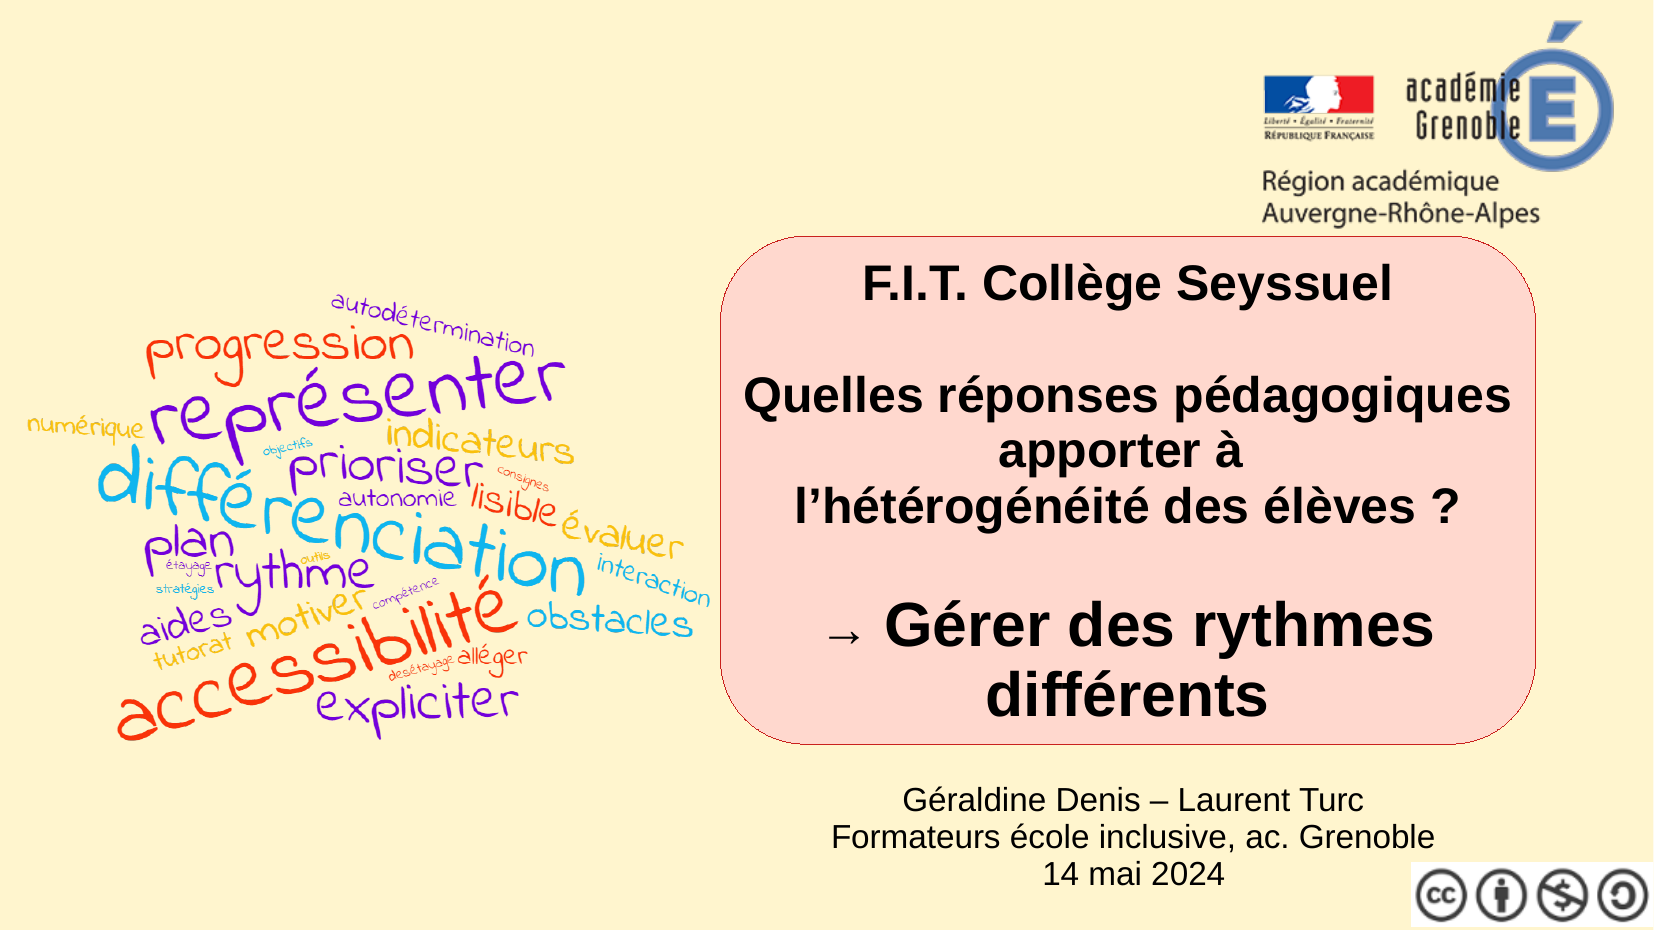

F.I.T. Collège Seyssuel
Quelles réponses pédagogiques apporter à
l’hétérogénéité des élèves ?
→ Gérer des rythmes différents
Géraldine Denis – Laurent Turc
Formateurs école inclusive, ac. Grenoble
14 mai 2024